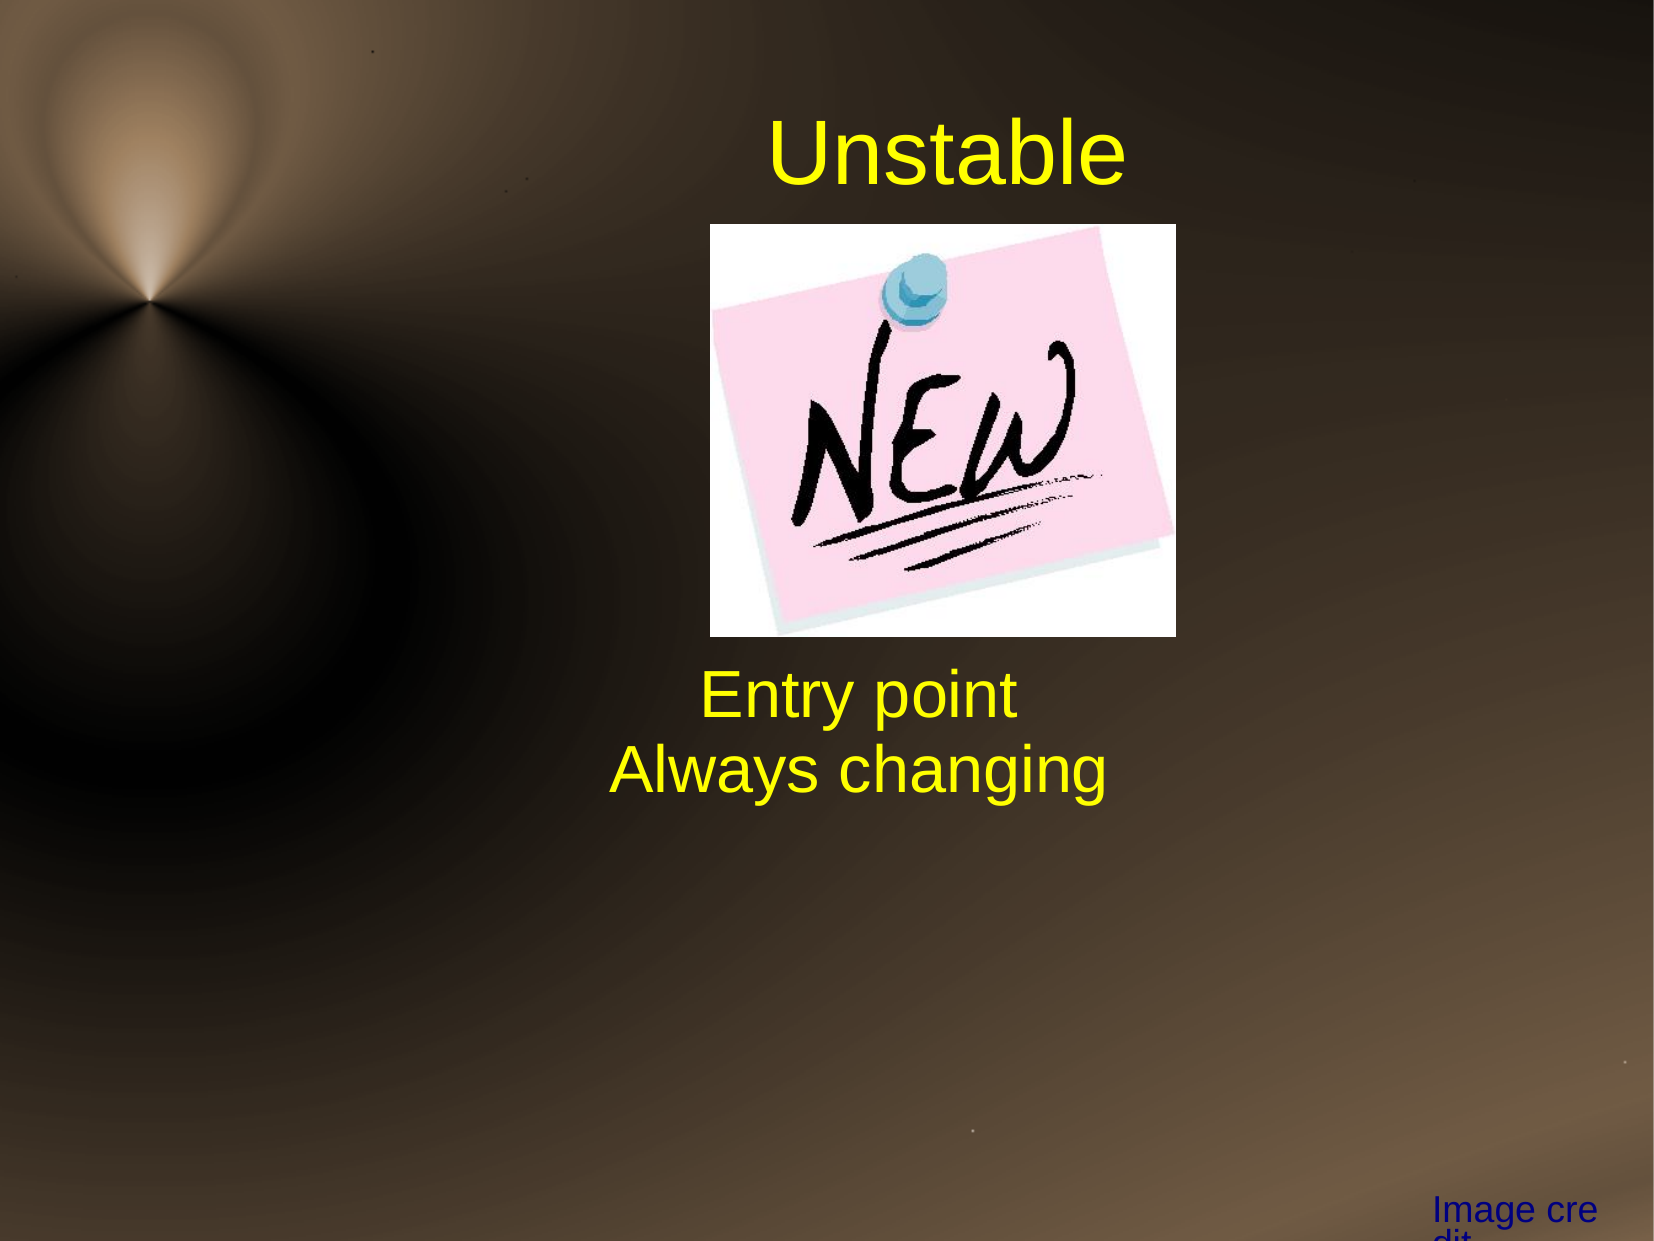

# Unstable
Entry point
Always changing
Image credit